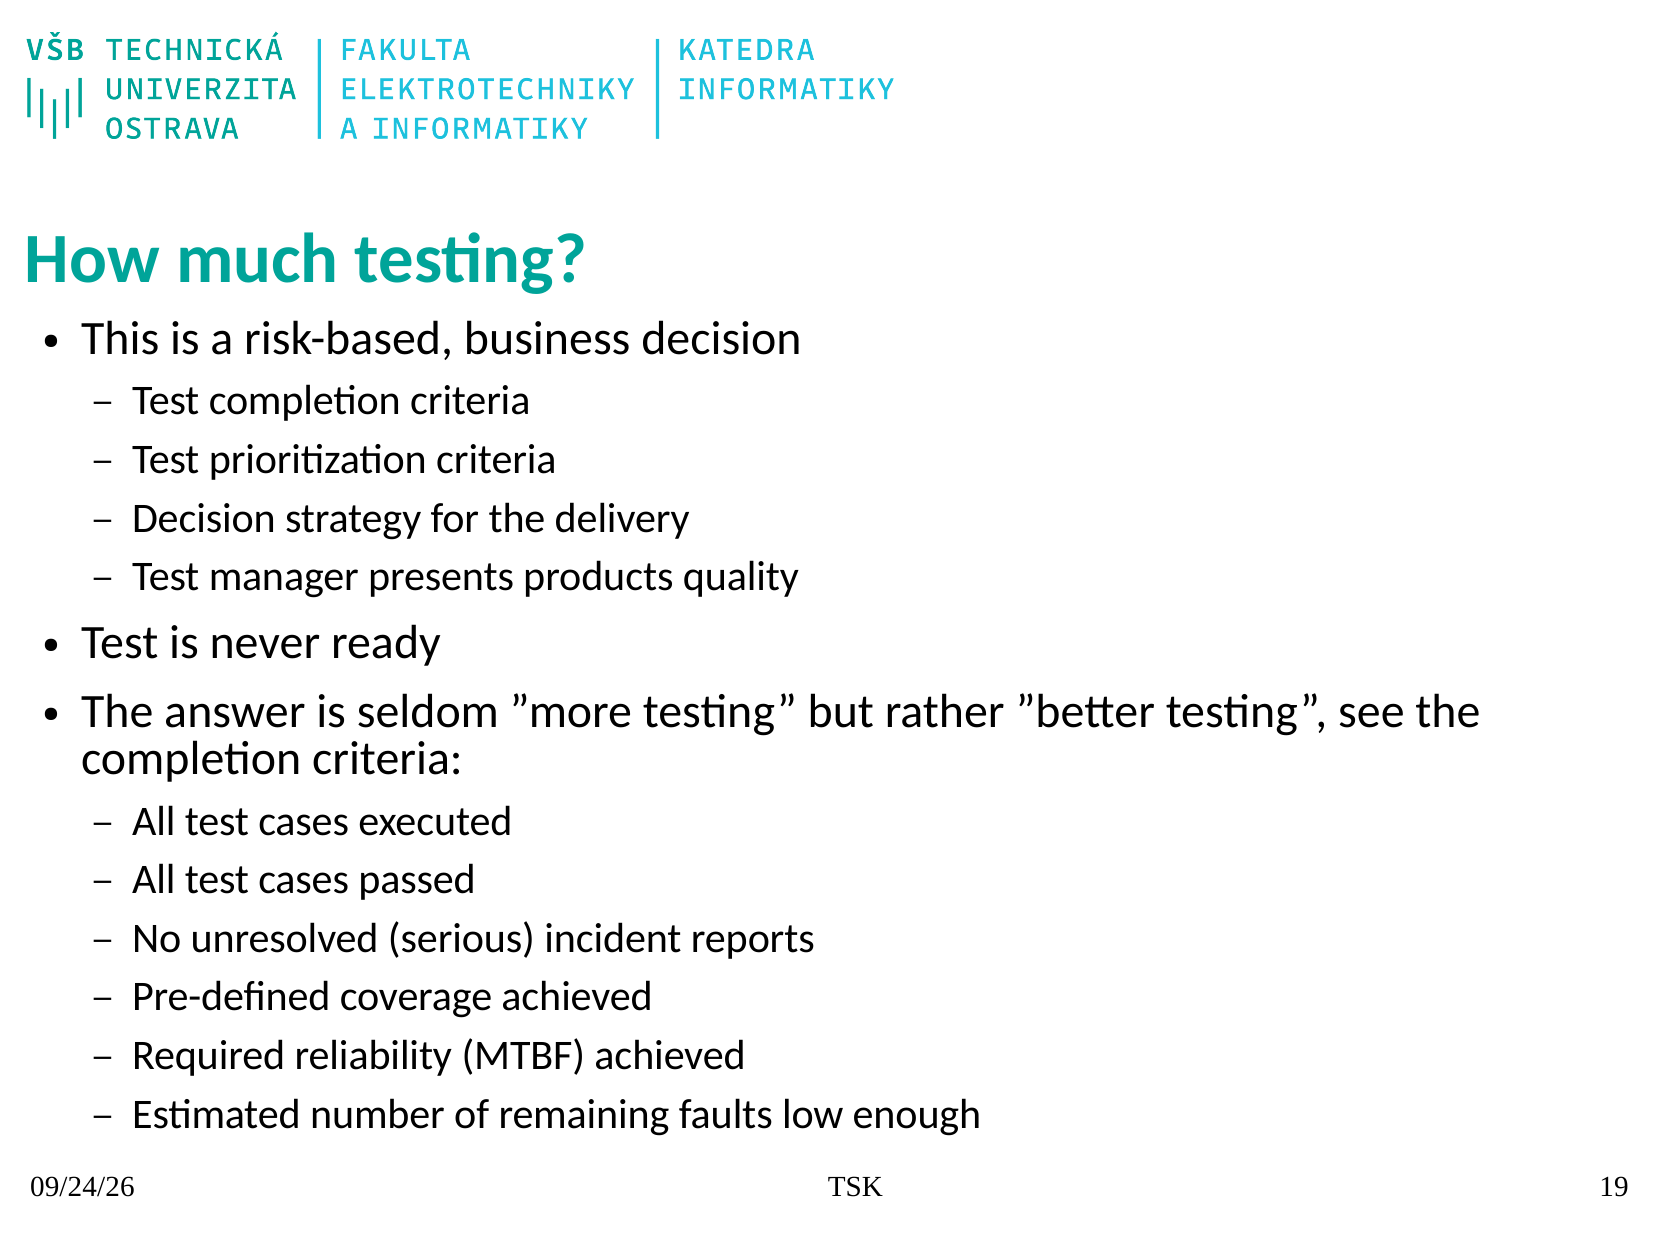

# How much testing?
This is a risk-based, business decision
Test completion criteria
Test prioritization criteria
Decision strategy for the delivery
Test manager presents products quality
Test is never ready
The answer is seldom ”more testing” but rather ”better testing”, see the completion criteria:
All test cases executed
All test cases passed
No unresolved (serious) incident reports
Pre-defined coverage achieved
Required reliability (MTBF) achieved
Estimated number of remaining faults low enough
TSK
19